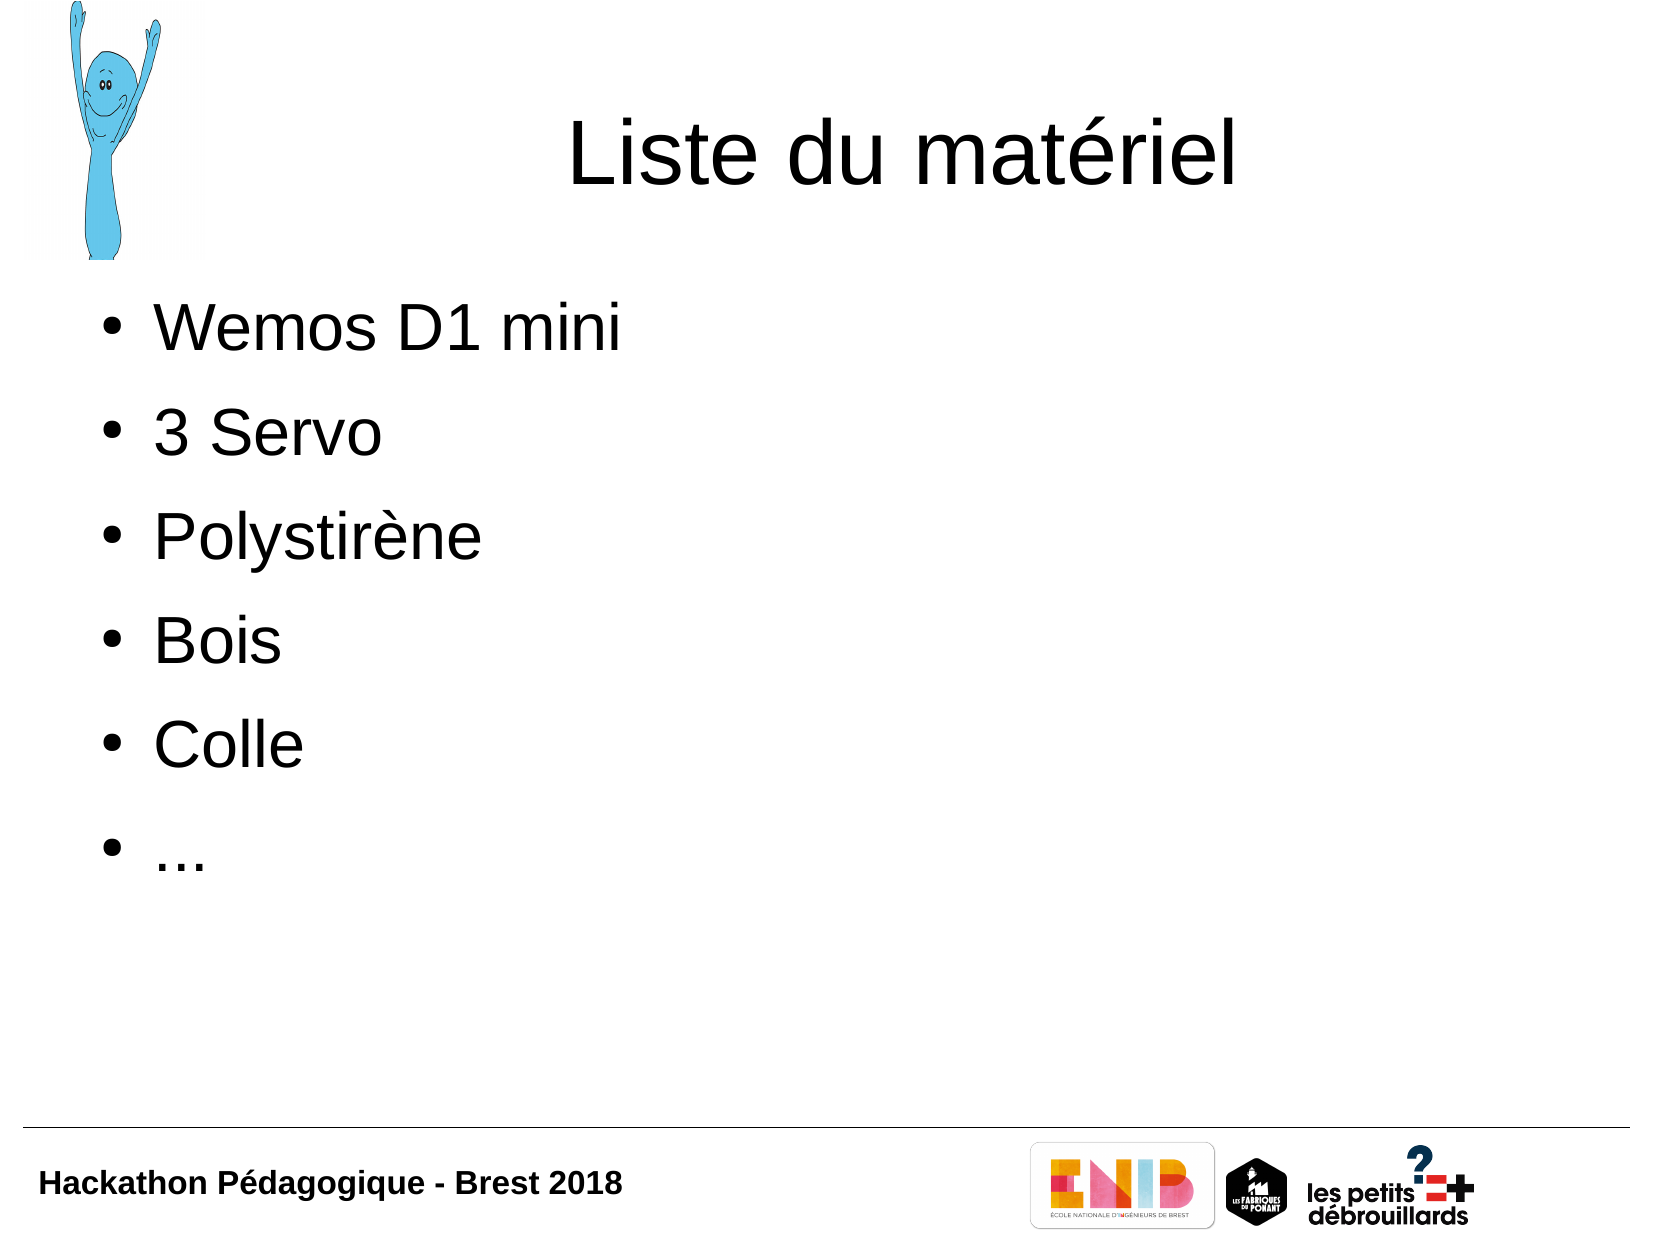

# Liste du matériel
Wemos D1 mini
3 Servo
Polystirène
Bois
Colle
...
Hackathon Pédagogique - Brest 2018